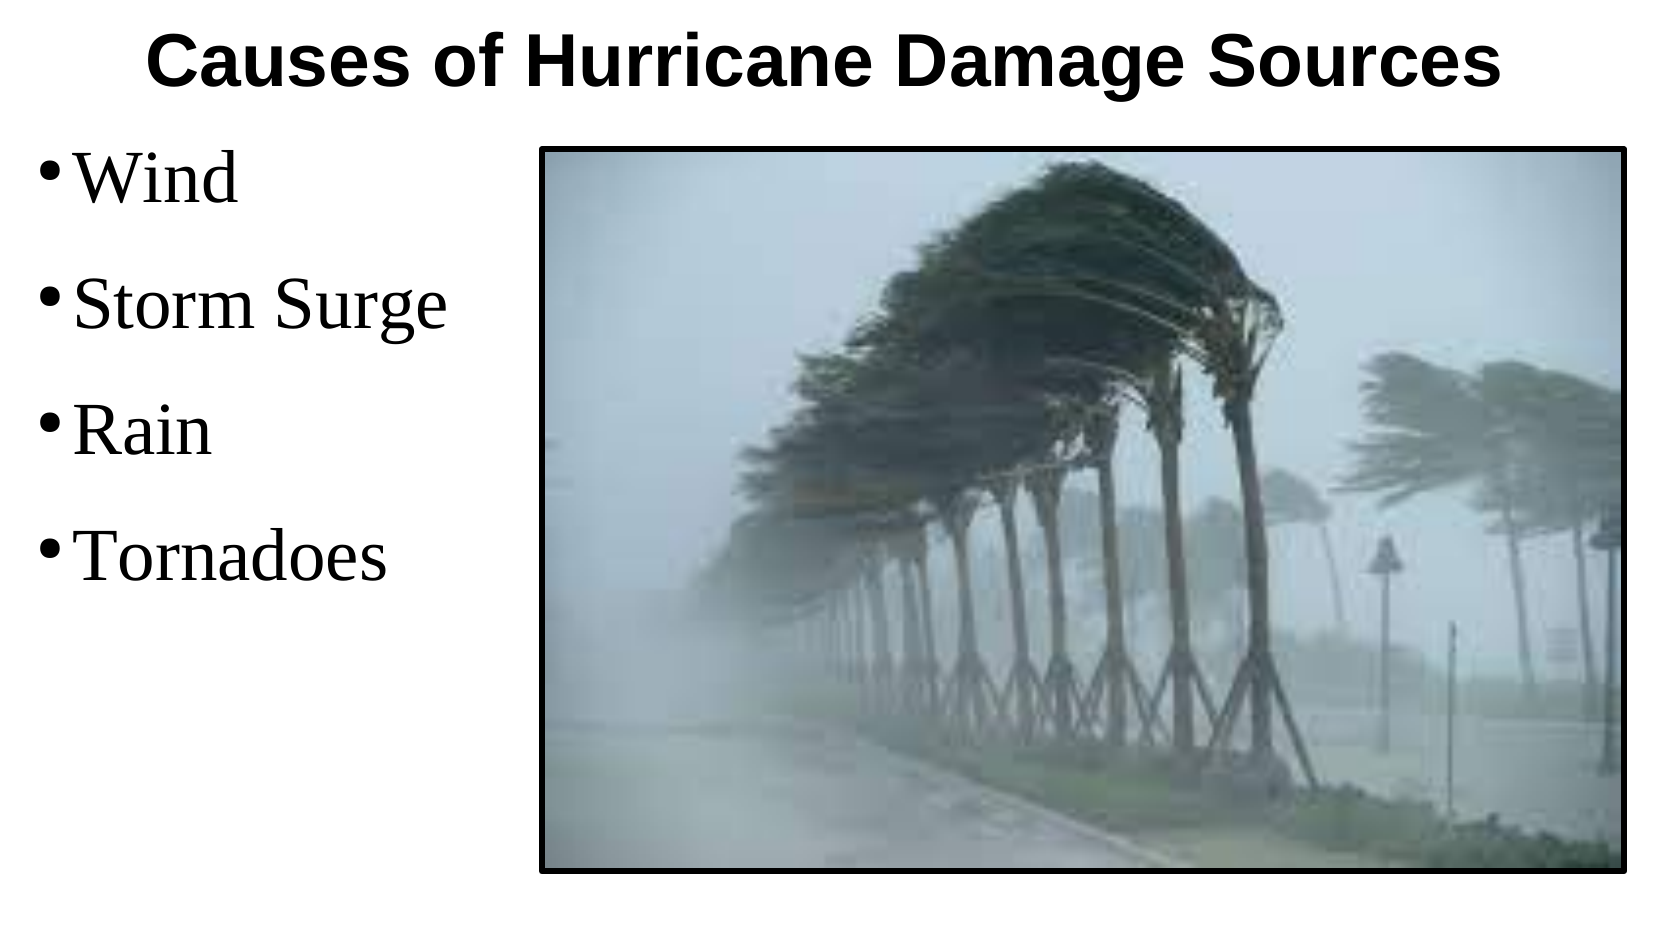

# Causes of Hurricane Damage Sources
Wind
Storm Surge
Rain
Tornadoes